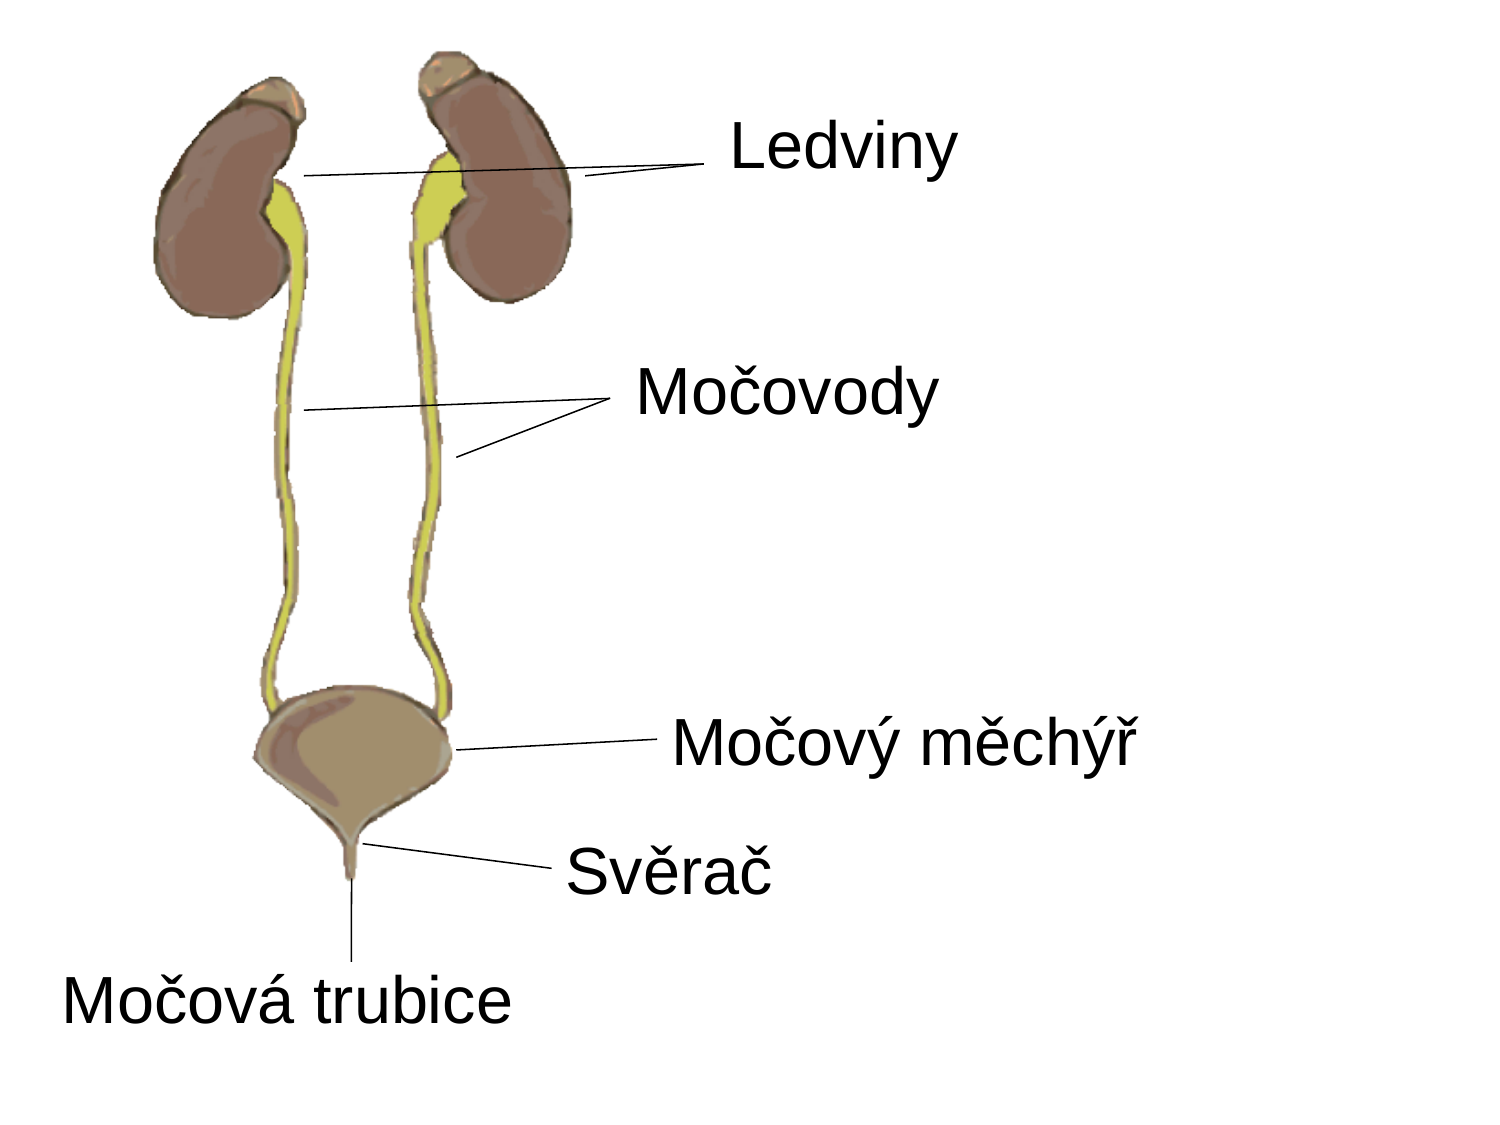

Ledviny
Močovody
Močový měchýř
Svěrač
Močová trubice